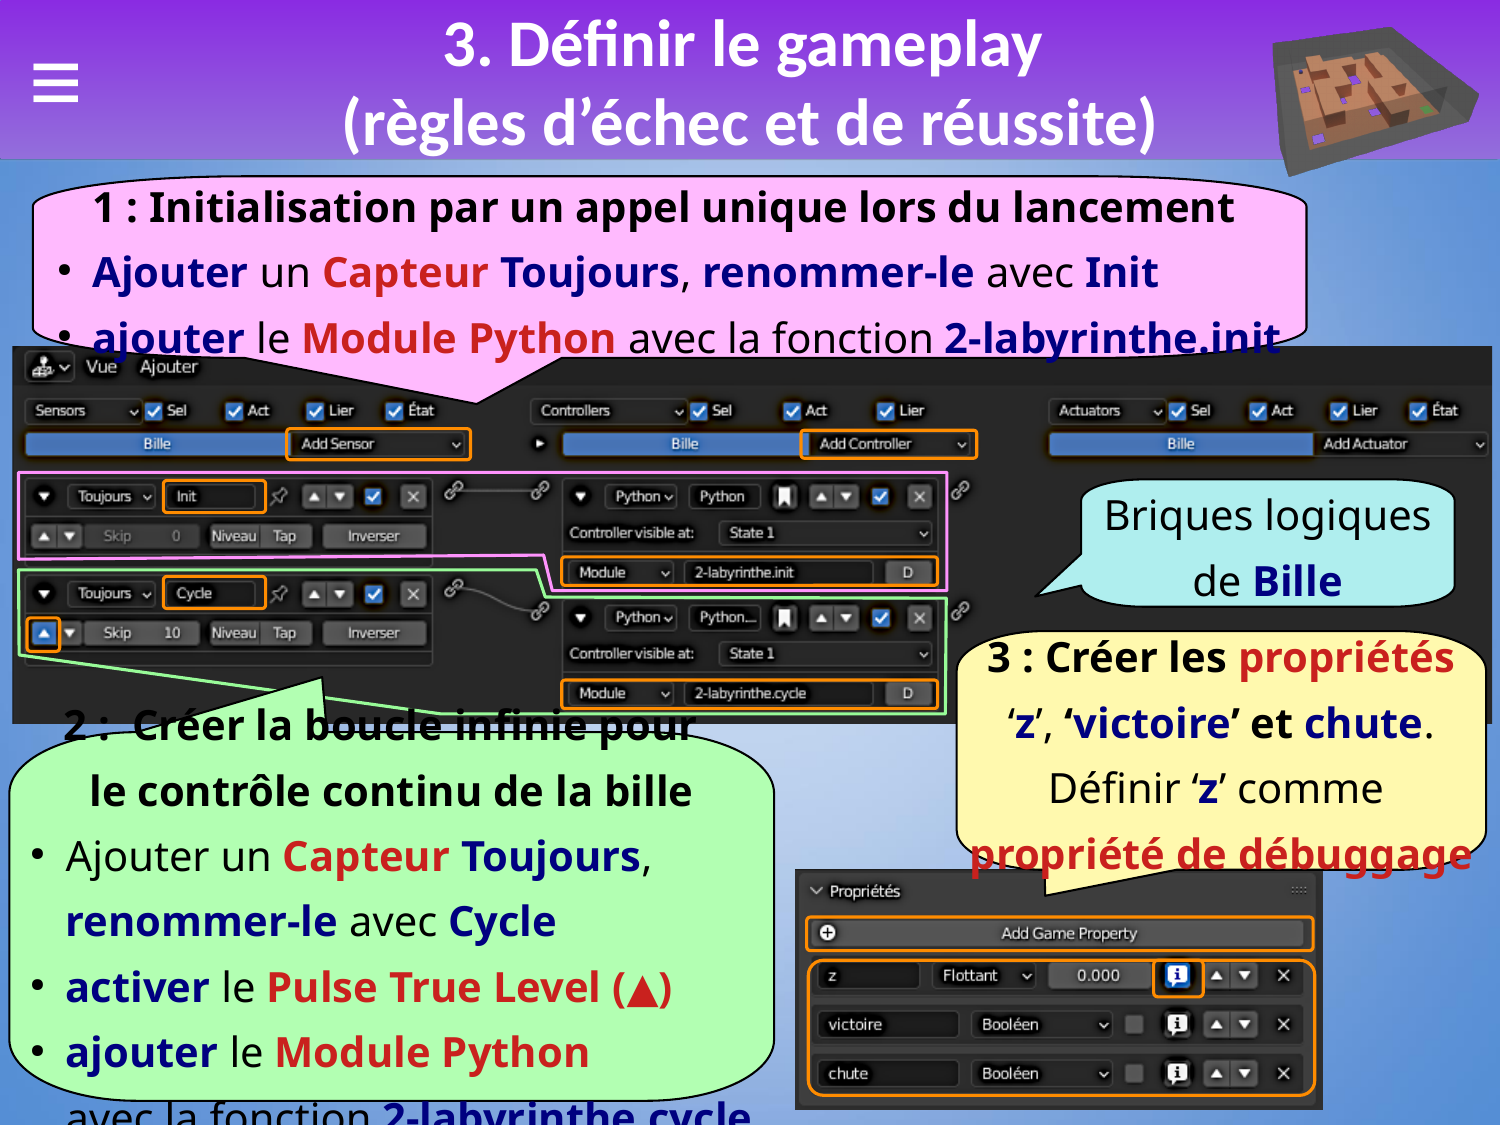

3. Définir le gameplay
(règles d’échec et de réussite)
≡
1 : Initialisation par un appel unique lors du lancement
Ajouter un Capteur Toujours, renommer-le avec Init
ajouter le Module Python avec la fonction 2-labyrinthe.init
Briques logiques
de Bille
3 : Créer les propriétés
‘z’, ‘victoire’ et chute.
Définir ‘z’ comme
propriété de débuggage
2 : Créer la boucle infinie pour
le contrôle continu de la bille
Ajouter un Capteur Toujours,
renommer-le avec Cycle
activer le Pulse True Level (▲)
ajouter le Module Python
avec la fonction 2-labyrinthe.cycle